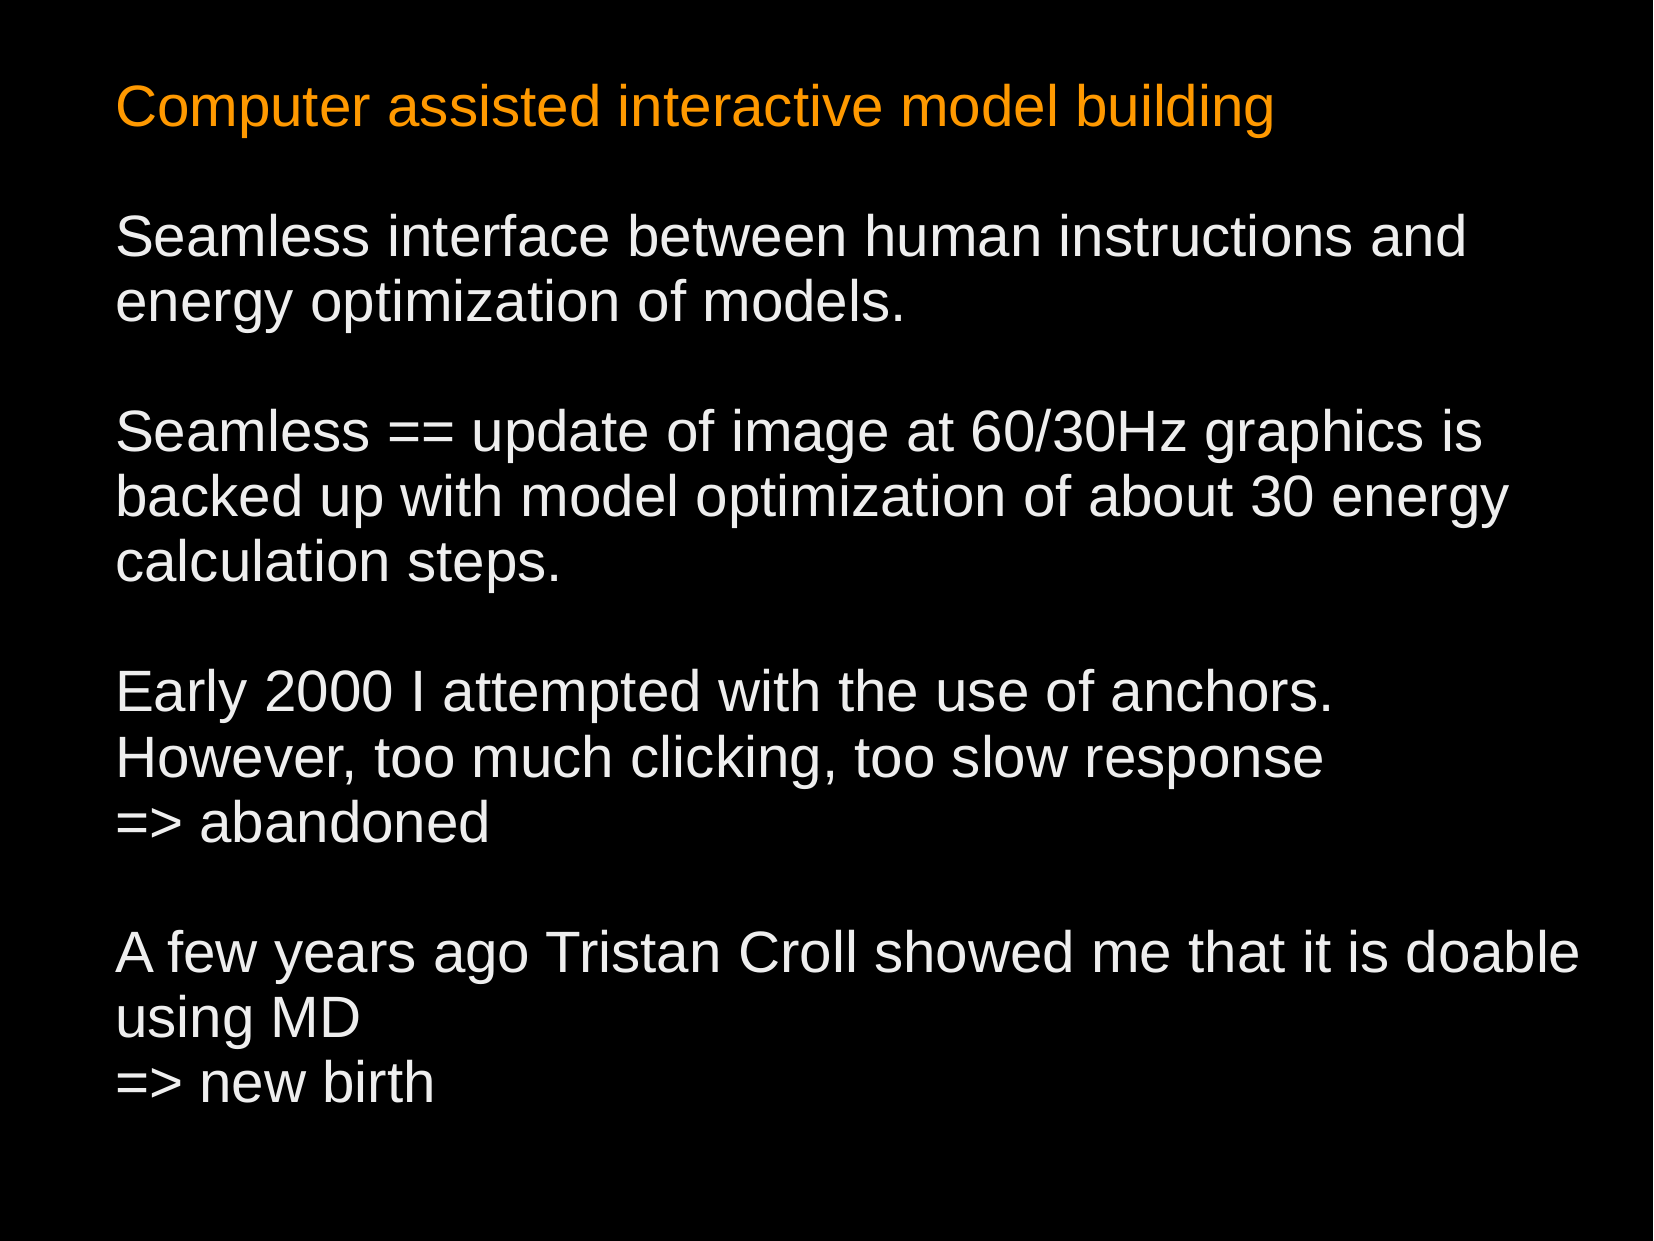

Computer assisted interactive model building
Seamless interface between human instructions and energy optimization of models.
Seamless == update of image at 60/30Hz graphics is backed up with model optimization of about 30 energy calculation steps.
Early 2000 I attempted with the use of anchors.
However, too much clicking, too slow response
=> abandoned
A few years ago Tristan Croll showed me that it is doable using MD
=> new birth